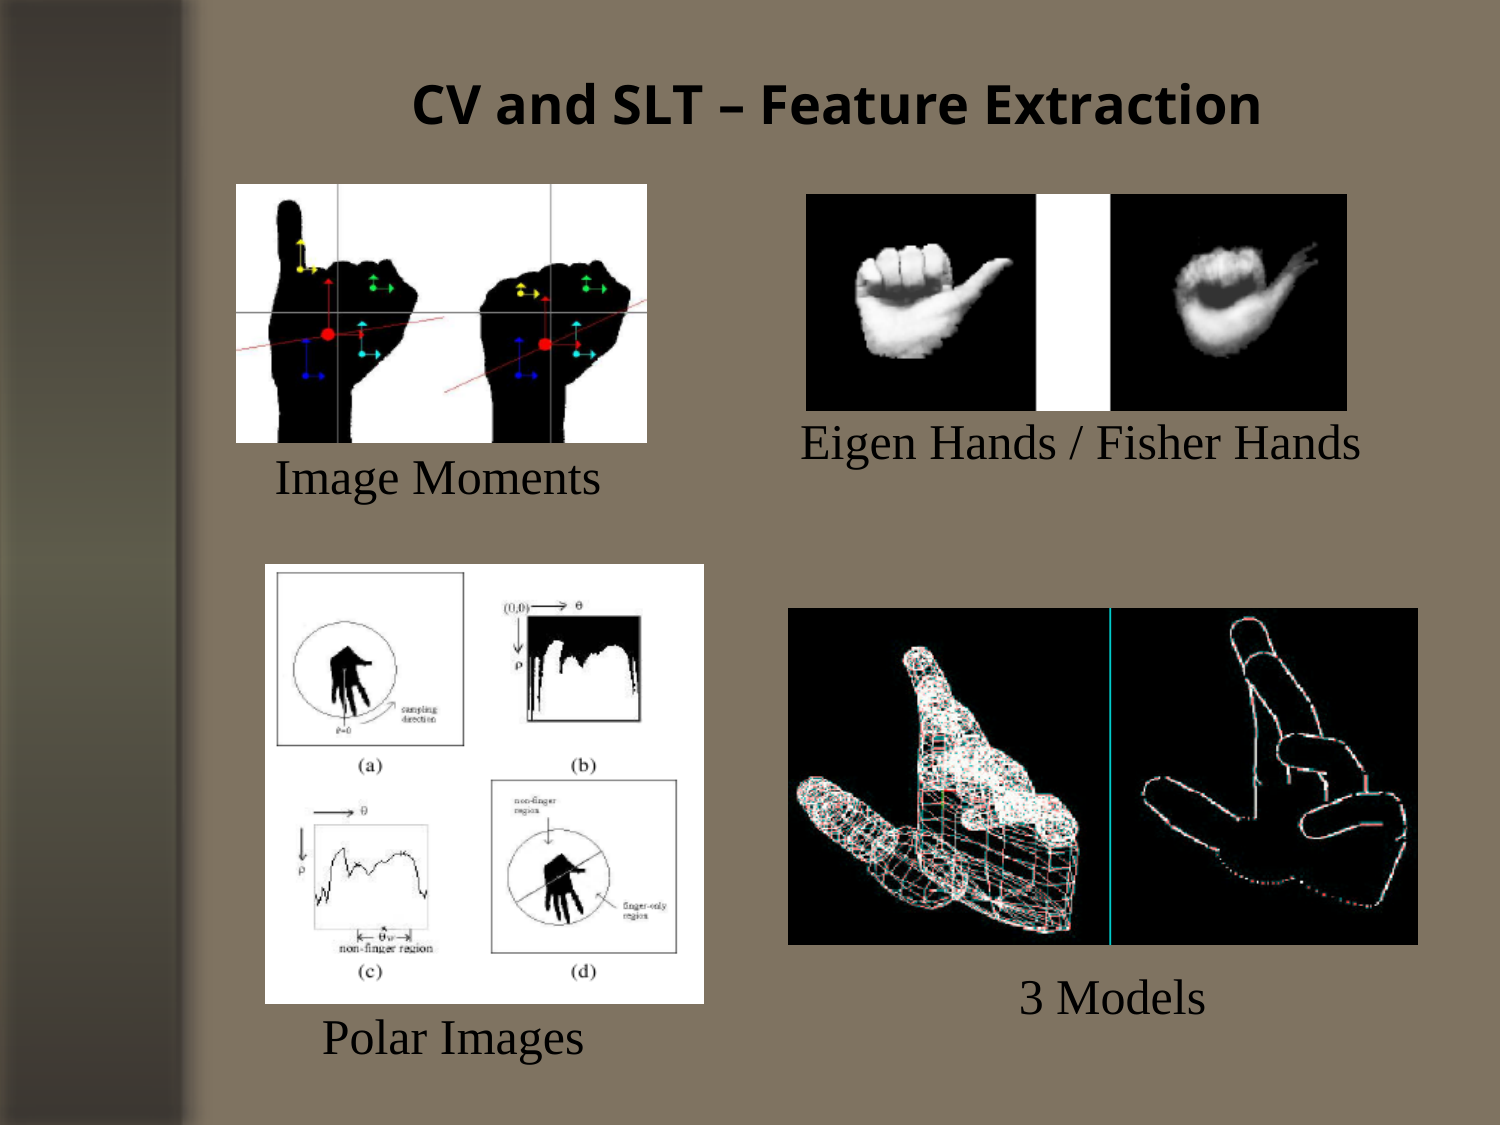

# CV and SLT – Feature Extraction
Eigen Hands / Fisher Hands
Image Moments
3 Models
Polar Images